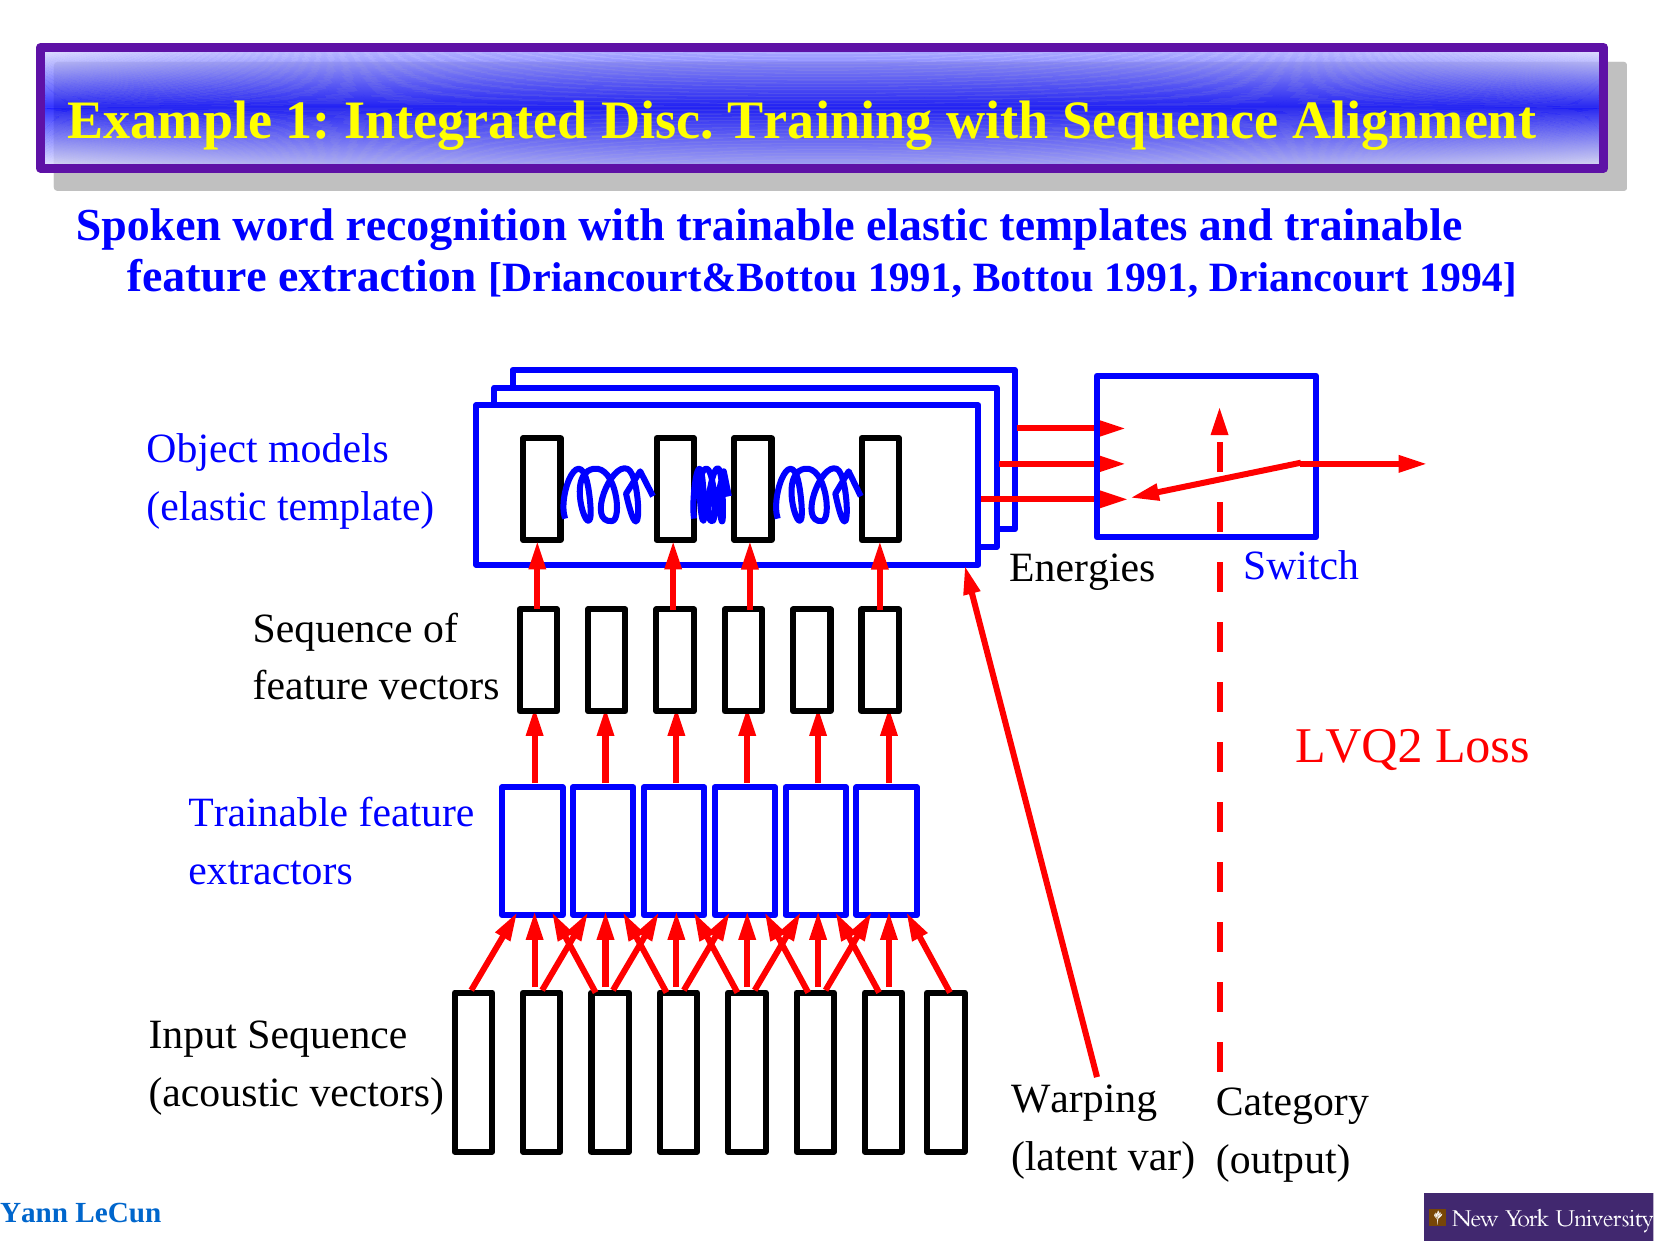

# Example 1: Integrated Disc. Training with Sequence Alignment
Spoken word recognition with trainable elastic templates and trainable feature extraction [Driancourt&Bottou 1991, Bottou 1991, Driancourt 1994]
Object models
(elastic template)
Switch
Energies
Sequence of
feature vectors
LVQ2 Loss
Trainable feature
extractors
Input Sequence
(acoustic vectors)
Warping
(latent var)
Category
(output)